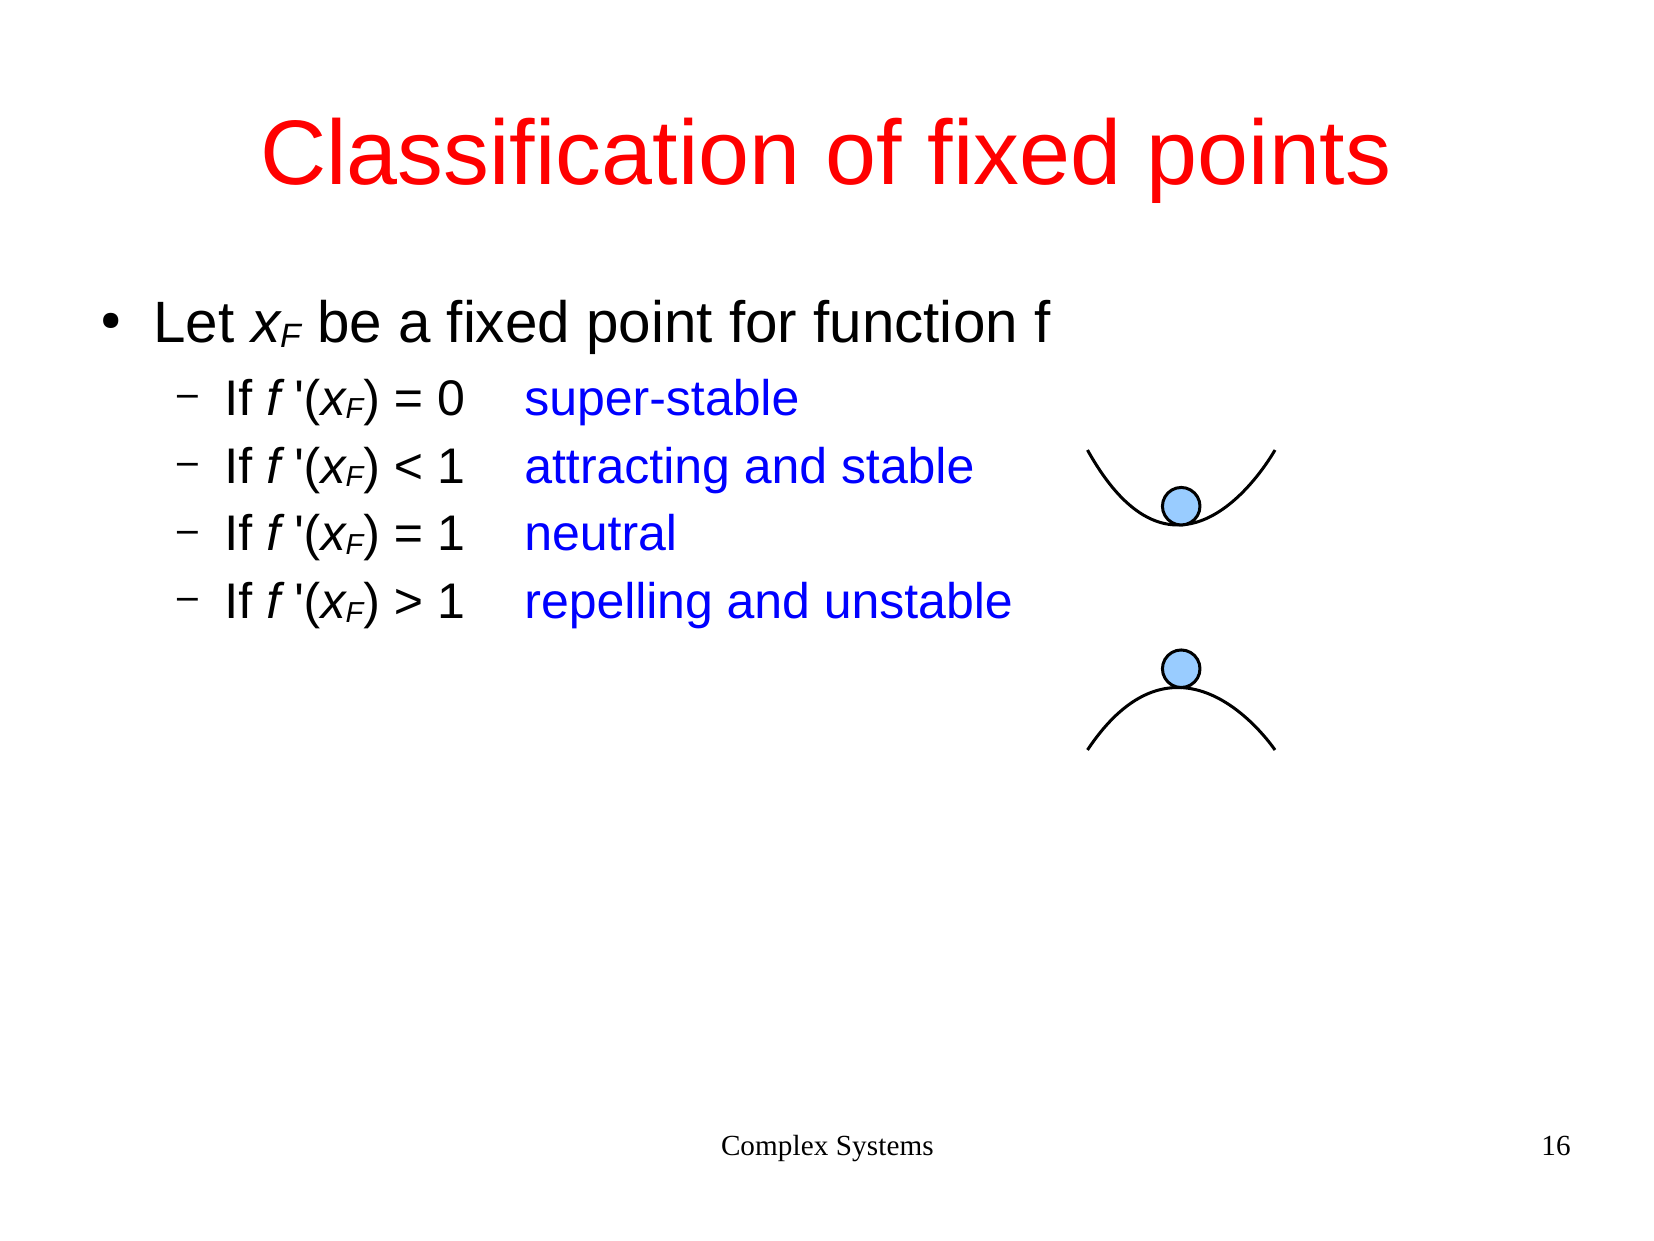

# Classification of fixed points
Let xF be a fixed point for function f
If f '(xF) = 0 	super-stable
If f '(xF) < 1 	attracting and stable
If f '(xF) = 1 	neutral
If f '(xF) > 1 	repelling and unstable
Complex Systems
16